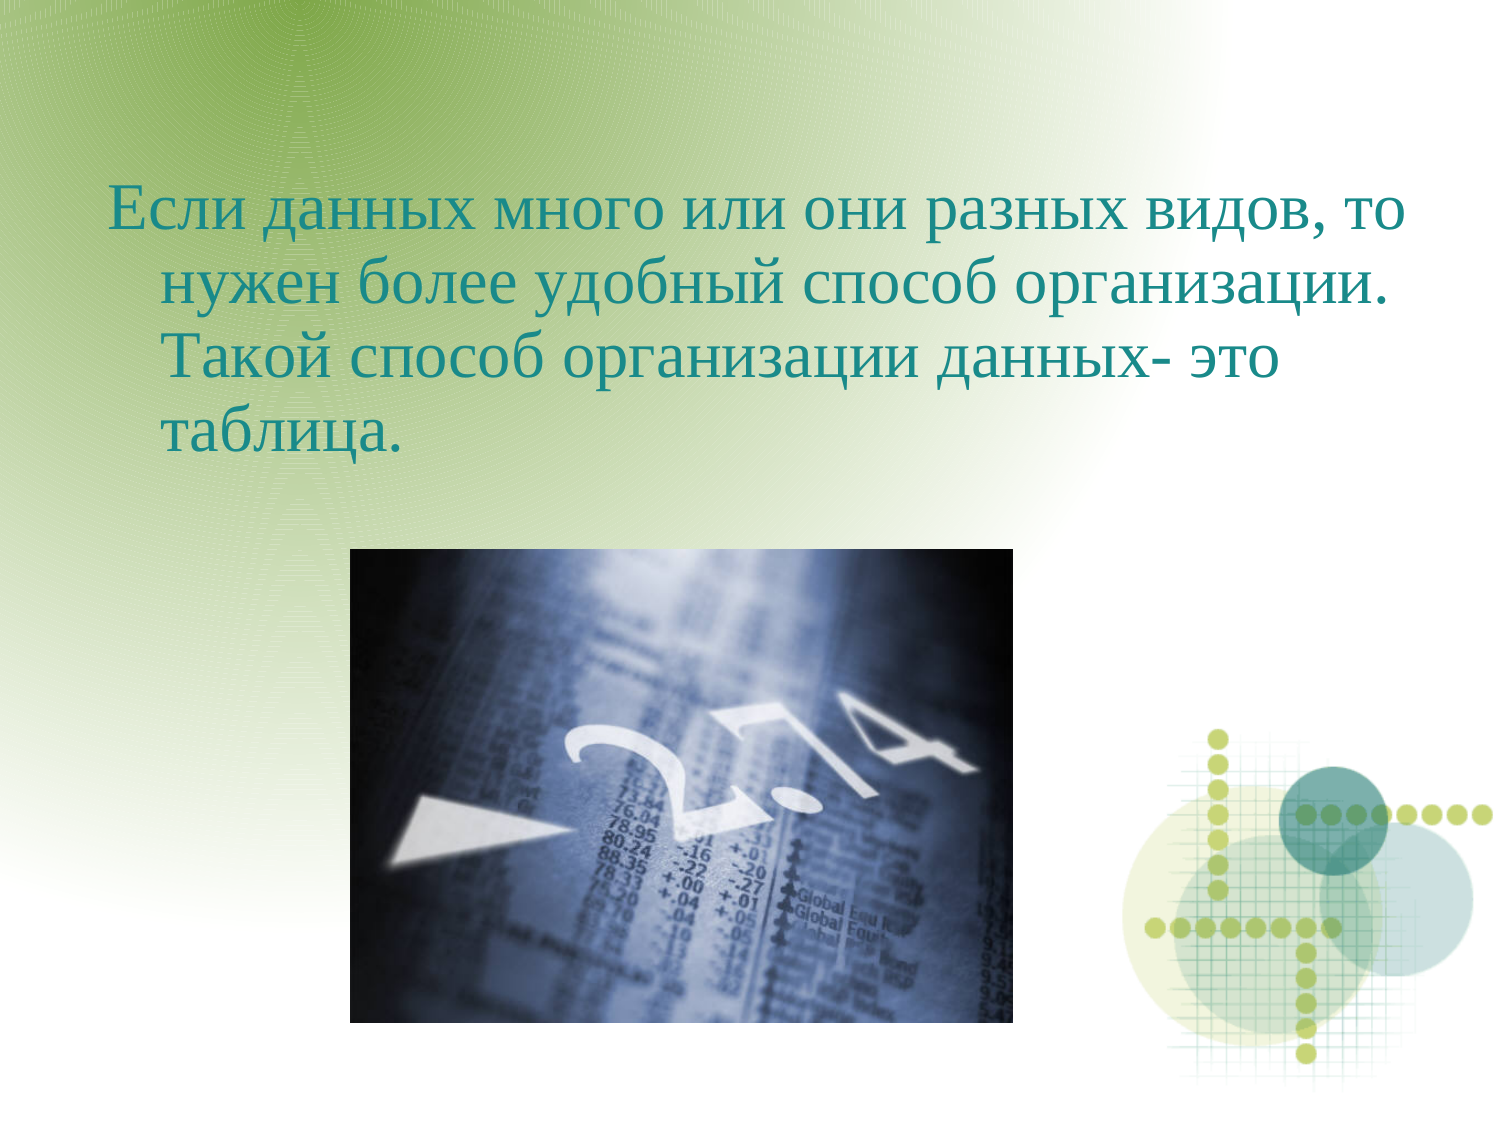

#
Если данных много или они разных видов, то нужен более удобный способ организации. Такой способ организации данных- это таблица.